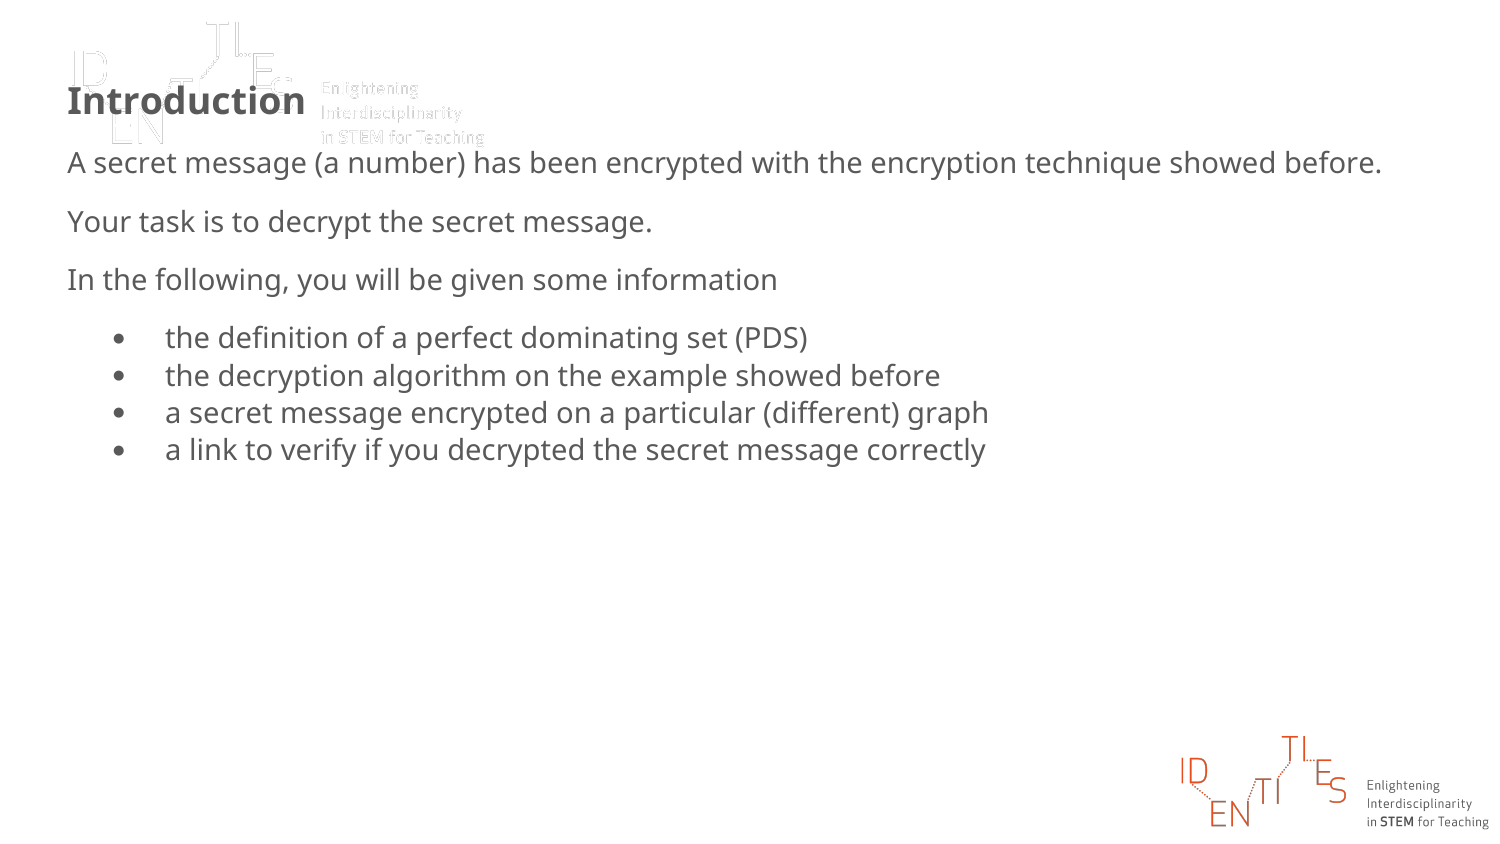

Introduction
A secret message (a number) has been encrypted with the encryption technique showed before.
Your task is to decrypt the secret message.
In the following, you will be given some information
the definition of a perfect dominating set (PDS)
the decryption algorithm on the example showed before
a secret message encrypted on a particular (different) graph
a link to verify if you decrypted the secret message correctly